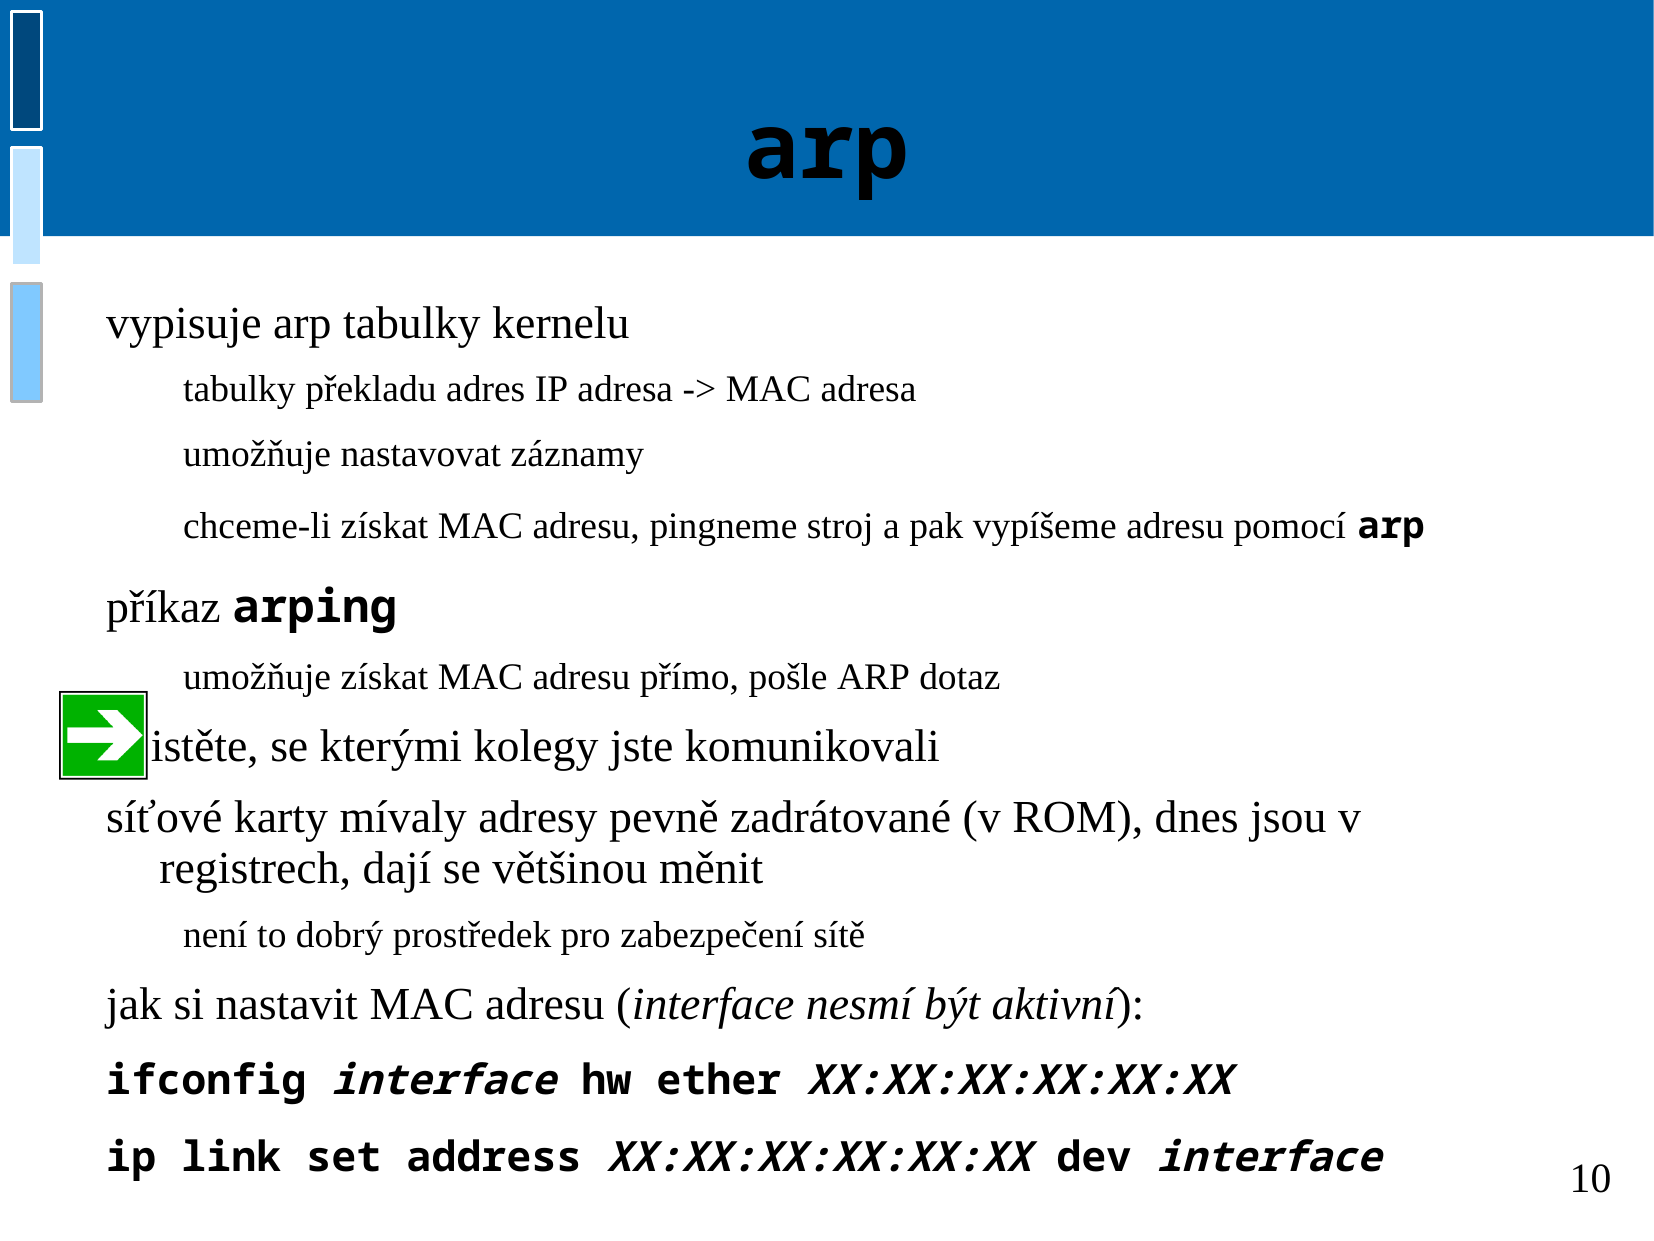

# arp
vypisuje arp tabulky kernelu
tabulky překladu adres IP adresa -> MAC adresa
umožňuje nastavovat záznamy
chceme-li získat MAC adresu, pingneme stroj a pak vypíšeme adresu pomocí arp
příkaz arping
umožňuje získat MAC adresu přímo, pošle ARP dotaz
 zjistěte, se kterými kolegy jste komunikovali
síťové karty mívaly adresy pevně zadrátované (v ROM), dnes jsou v registrech, dají se většinou měnit
není to dobrý prostředek pro zabezpečení sítě
jak si nastavit MAC adresu (interface nesmí být aktivní):
ifconfig interface hw ether XX:XX:XX:XX:XX:XX
ip link set address XX:XX:XX:XX:XX:XX dev interface